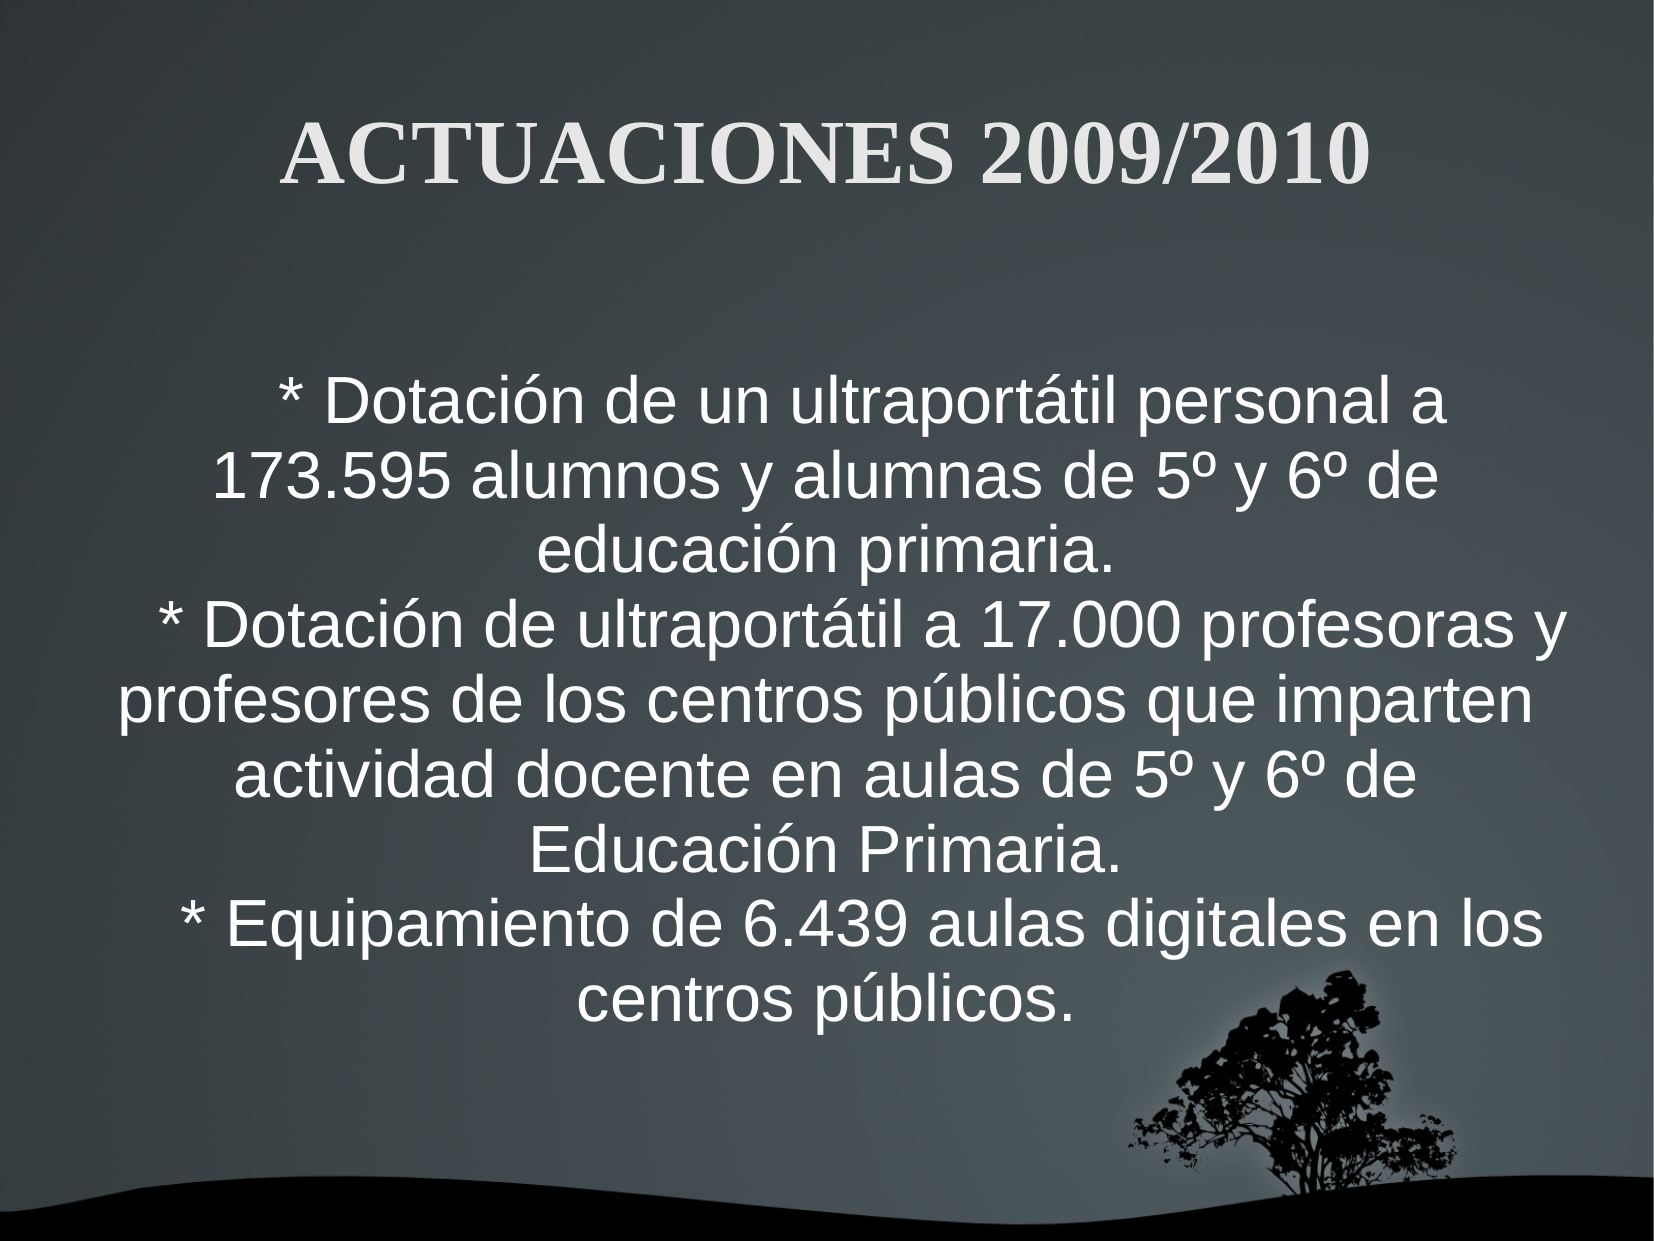

# ACTUACIONES 2009/2010
 * Dotación de un ultraportátil personal a 173.595 alumnos y alumnas de 5º y 6º de educación primaria.
 * Dotación de ultraportátil a 17.000 profesoras y profesores de los centros públicos que imparten actividad docente en aulas de 5º y 6º de Educación Primaria.
 * Equipamiento de 6.439 aulas digitales en los centros públicos.